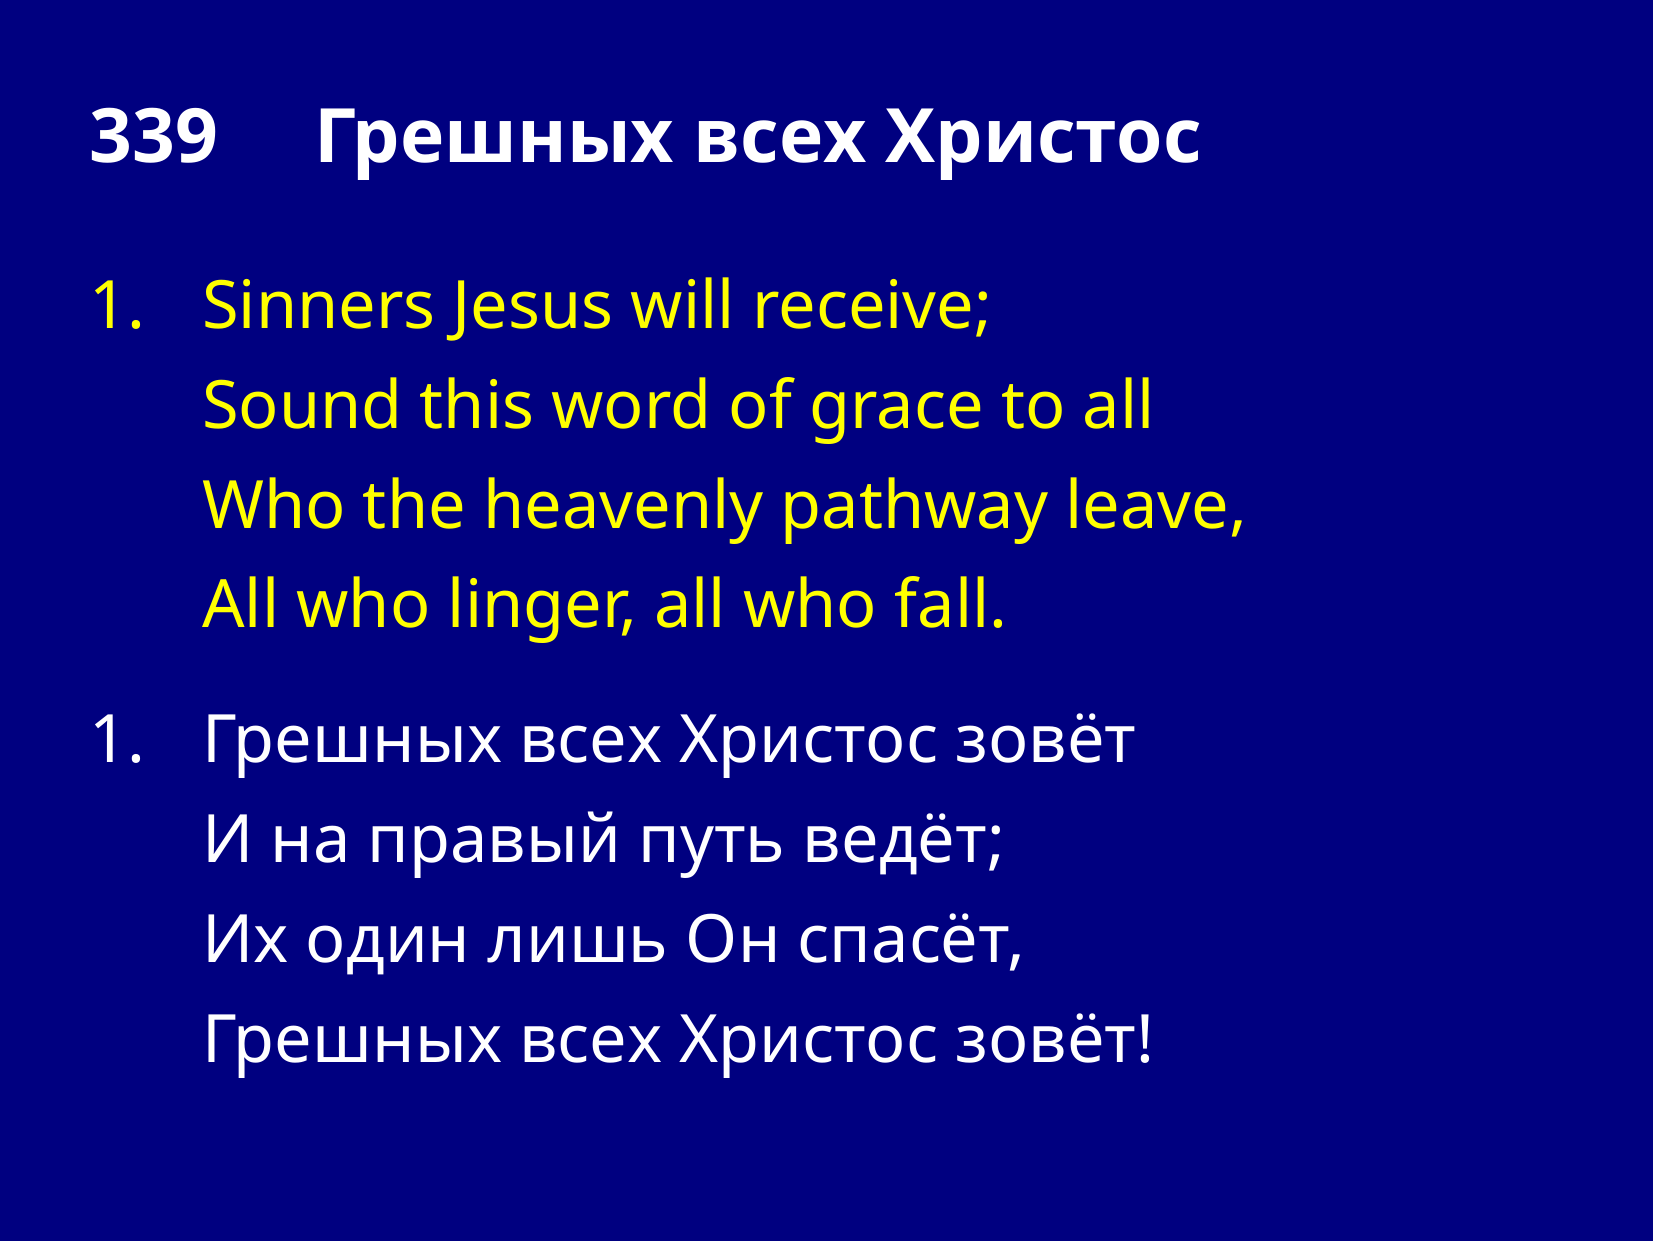

339	Грешных всех Христос
1.	Sinners Jesus will receive;
	Sound this word of grace to all
	Who the heavenly pathway leave,
	All who linger, all who fall.
1.	Грешных всех Христос зовёт
	И на правый путь ведёт;
	Их один лишь Он спасёт,
	Грешных всех Христос зовёт!